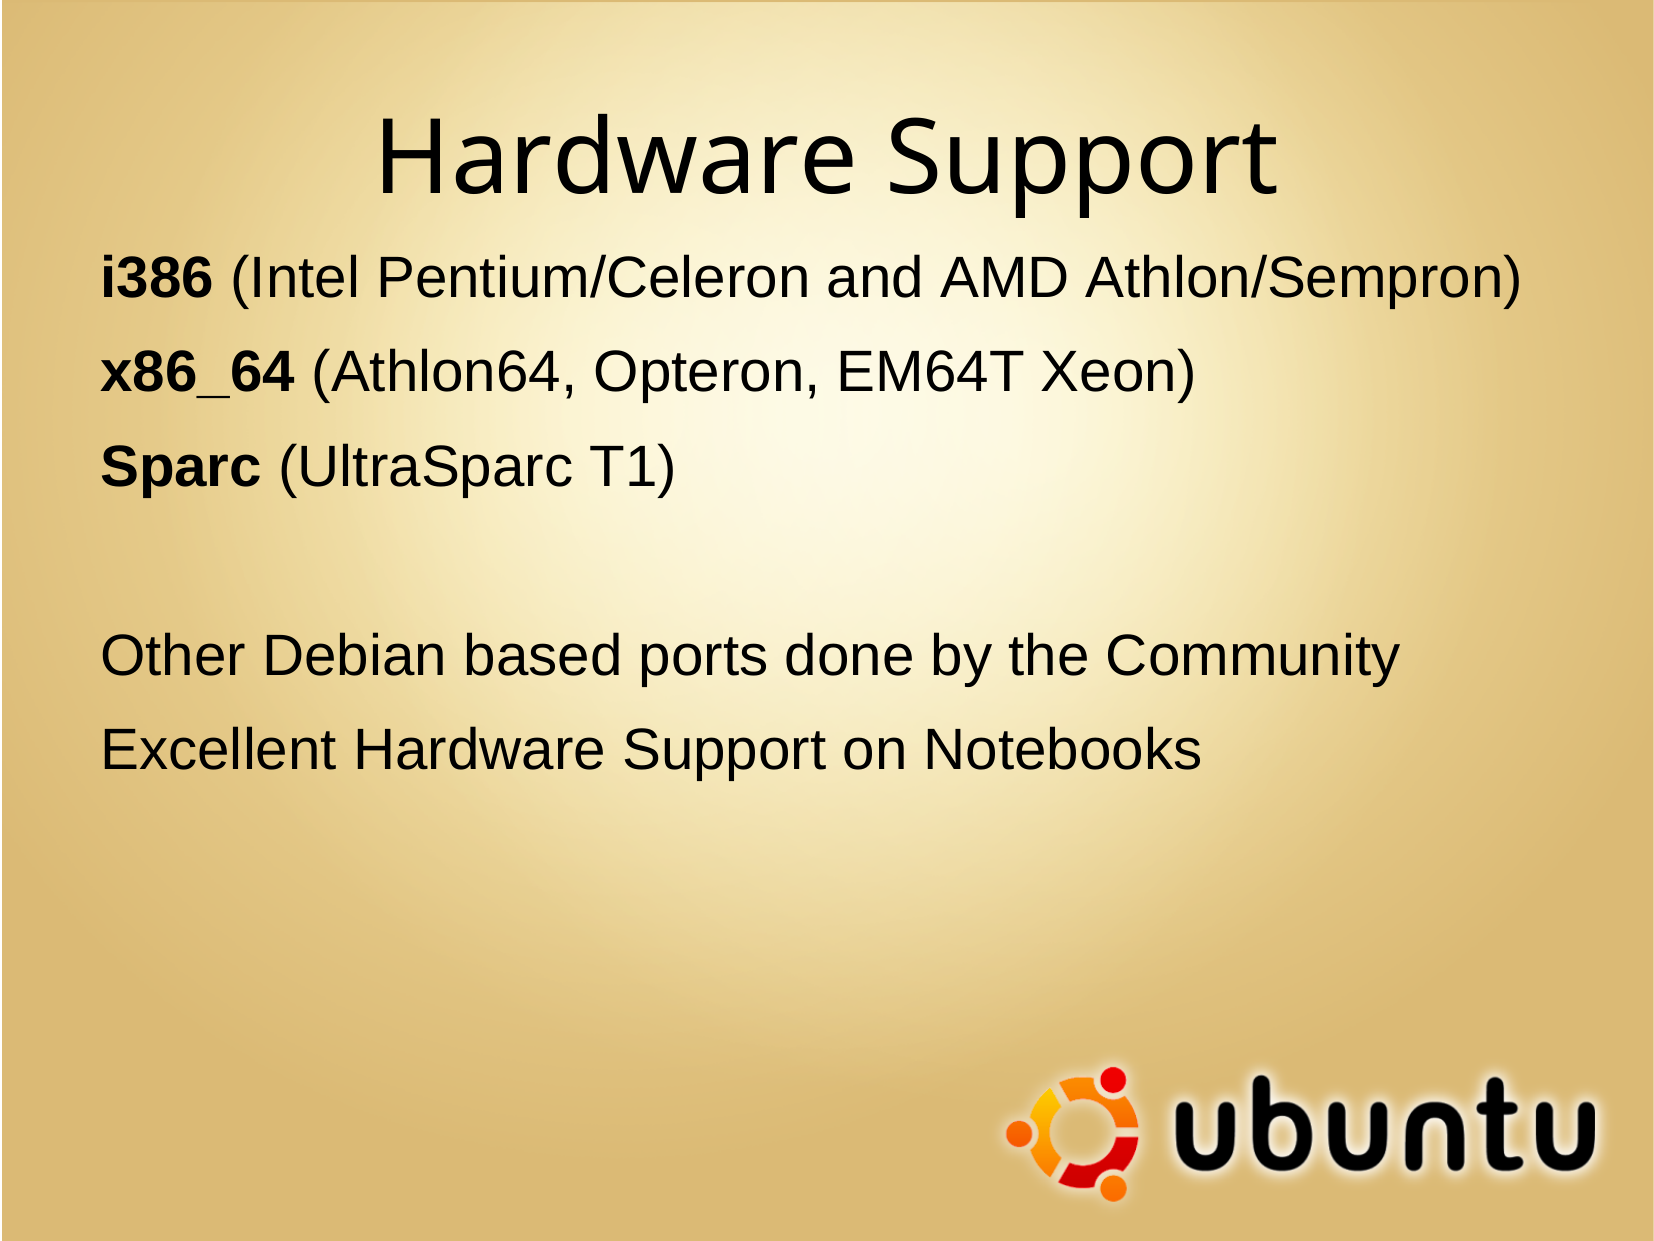

# Hardware Support
i386 (Intel Pentium/Celeron and AMD Athlon/Sempron)
x86_64 (Athlon64, Opteron, EM64T Xeon)
Sparc (UltraSparc T1)
Other Debian based ports done by the Community
Excellent Hardware Support on Notebooks